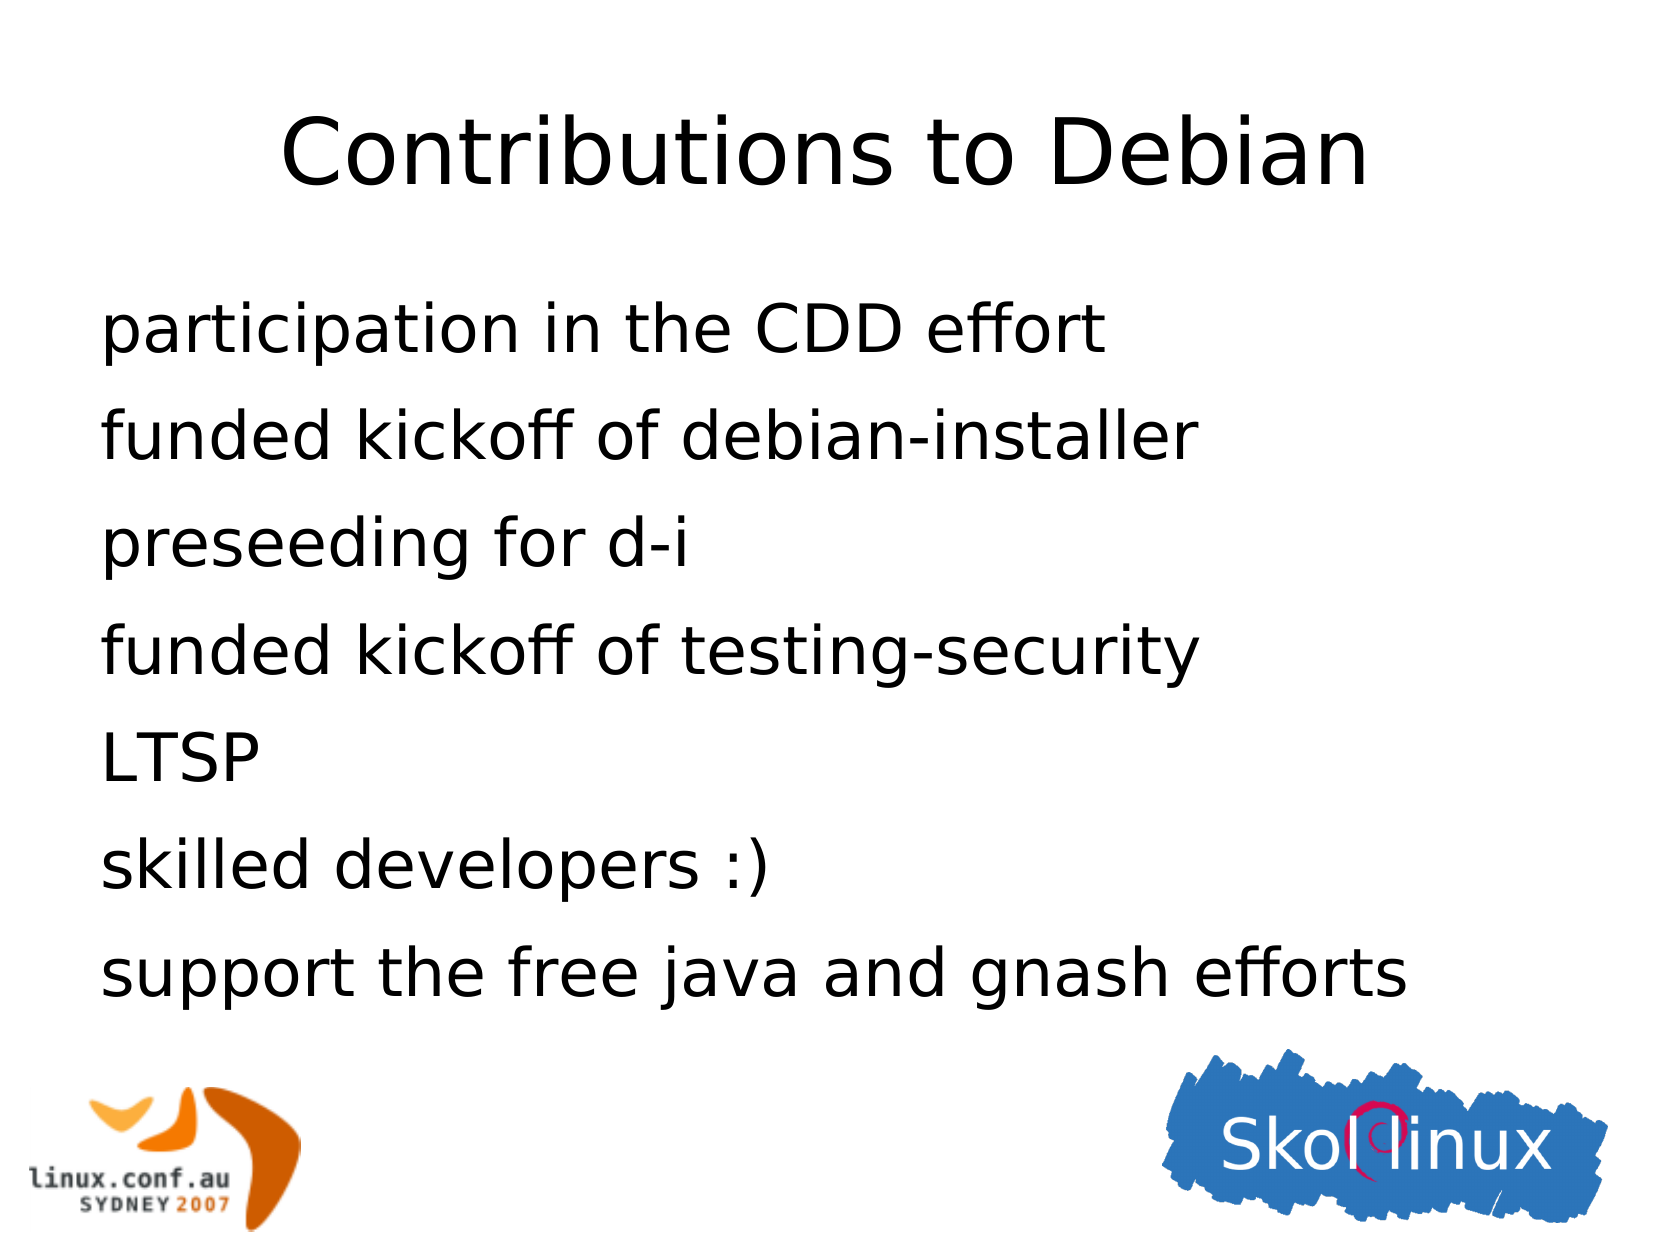

# Contributions to Debian
participation in the CDD effort
funded kickoff of debian-installer
preseeding for d-i
funded kickoff of testing-security
LTSP
skilled developers :)
support the free java and gnash efforts